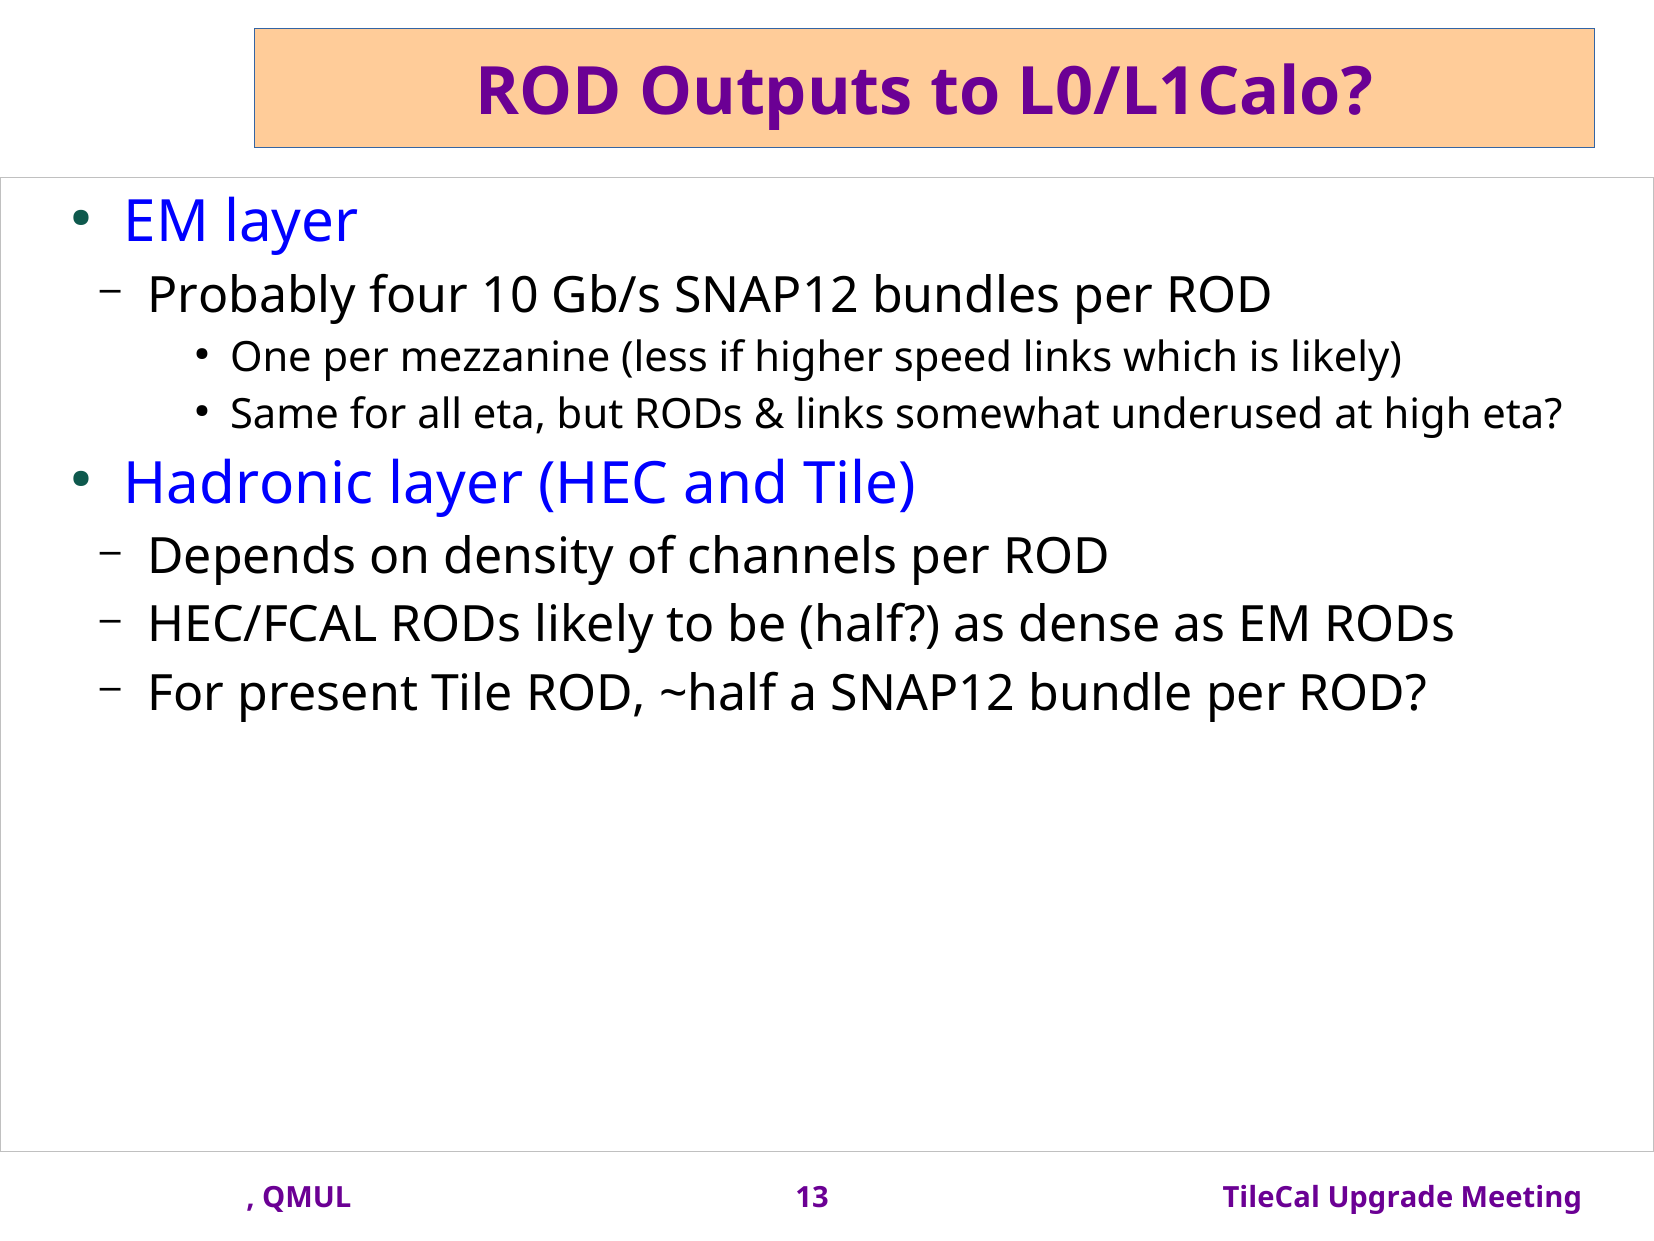

# ROD Outputs to L0/L1Calo?
EM layer
Probably four 10 Gb/s SNAP12 bundles per ROD
One per mezzanine (less if higher speed links which is likely)
Same for all eta, but RODs & links somewhat underused at high eta?
Hadronic layer (HEC and Tile)
Depends on density of channels per ROD
HEC/FCAL RODs likely to be (half?) as dense as EM RODs
For present Tile ROD, ~half a SNAP12 bundle per ROD?